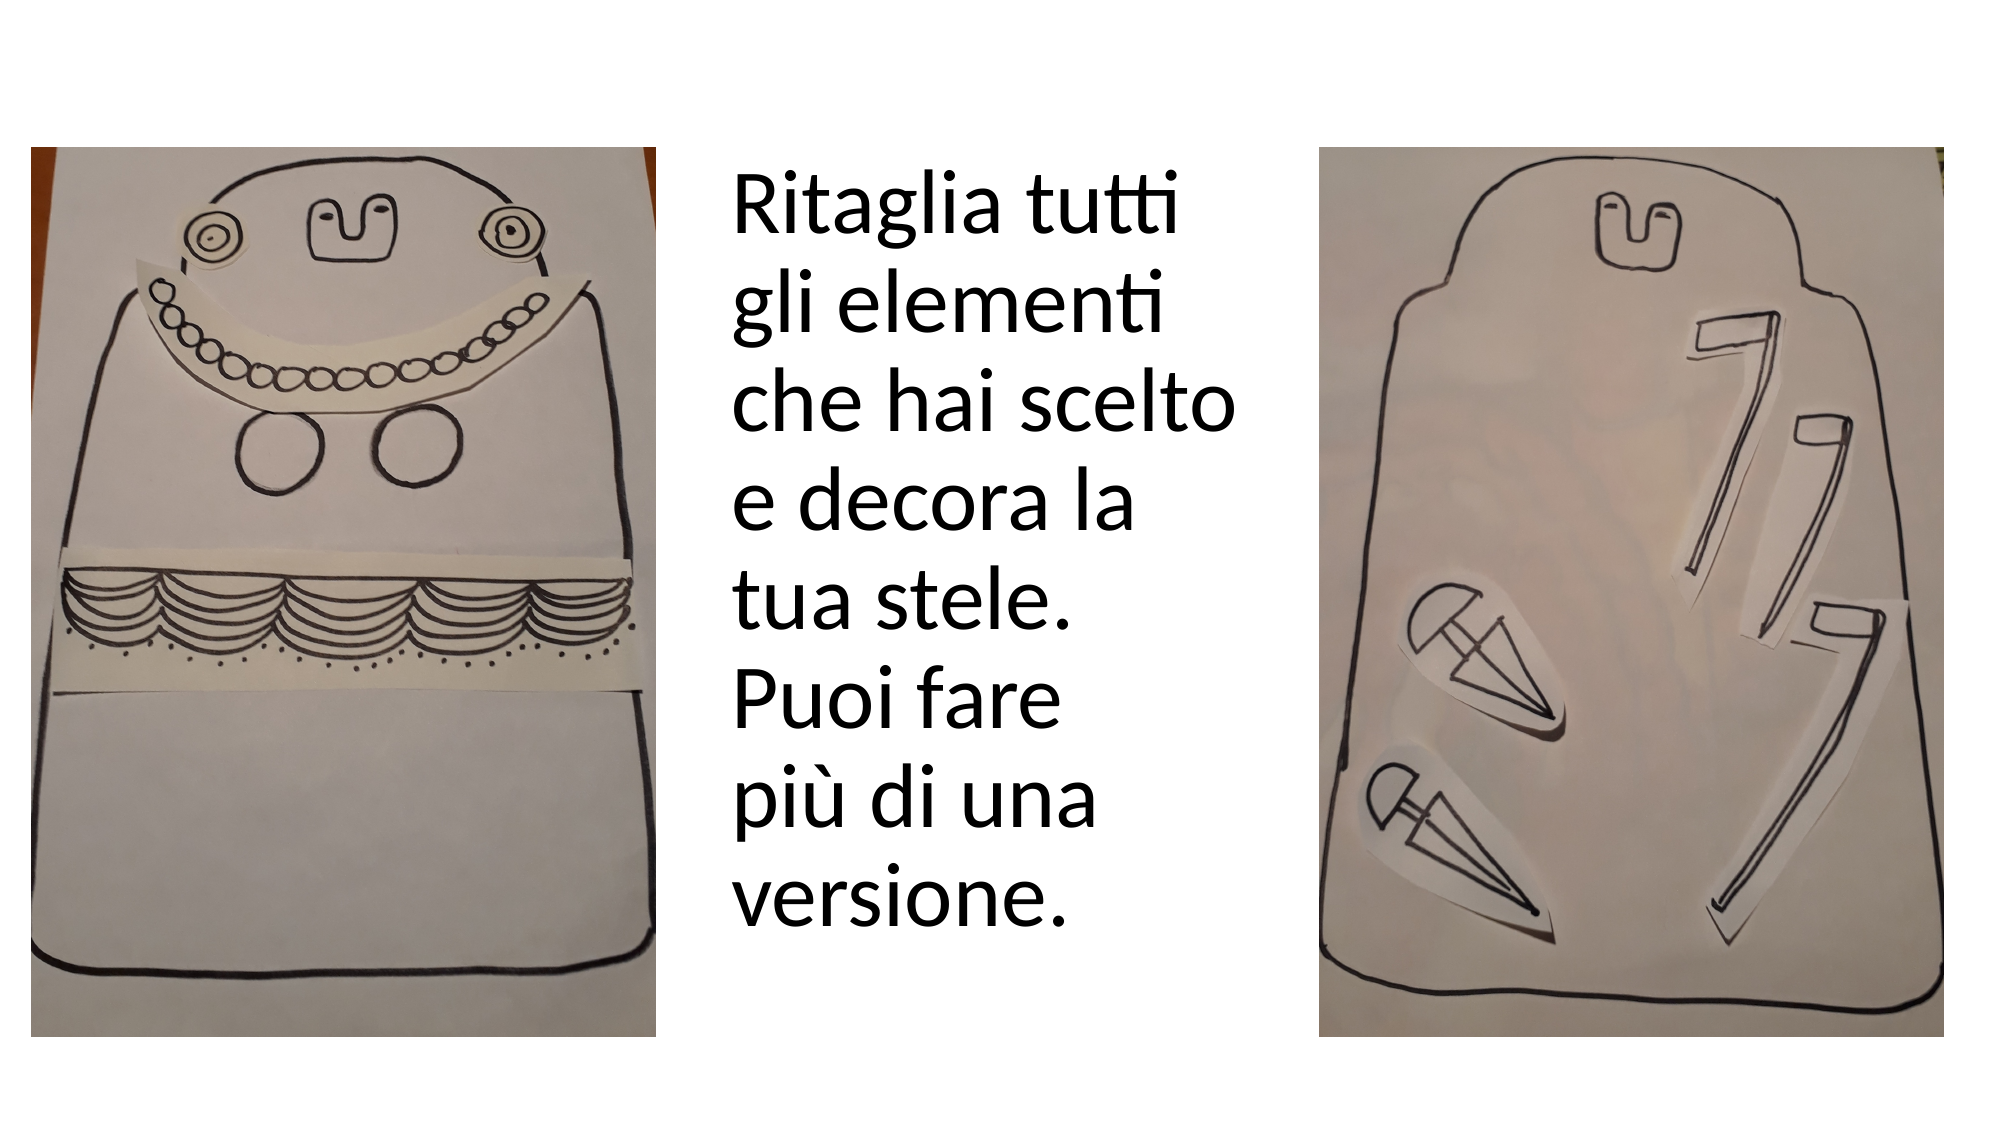

# Ritaglia tutti gli elementi che hai scelto e decora la tua stele. Puoi fare più di una versione.